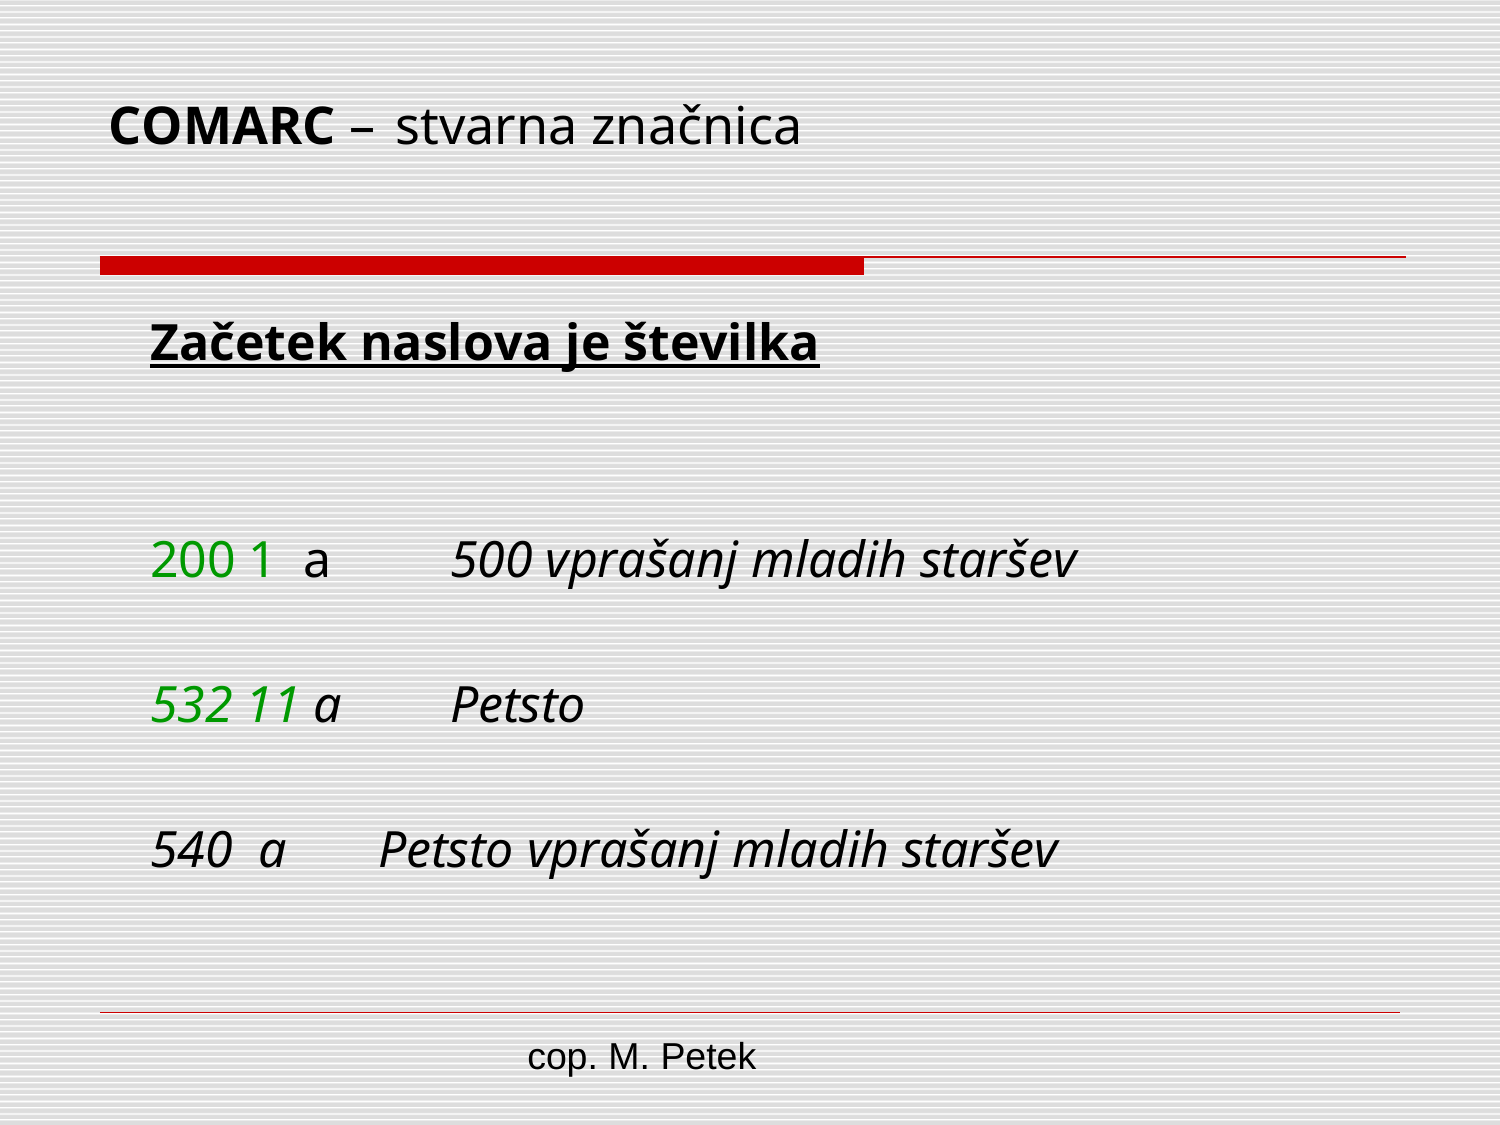

# COMARC – stvarna značnica
Začetek naslova je številka
200 1 a 	500 vprašanj mladih staršev
532 11 a	Petsto
540 a Petsto vprašanj mladih staršev
cop. M. Petek